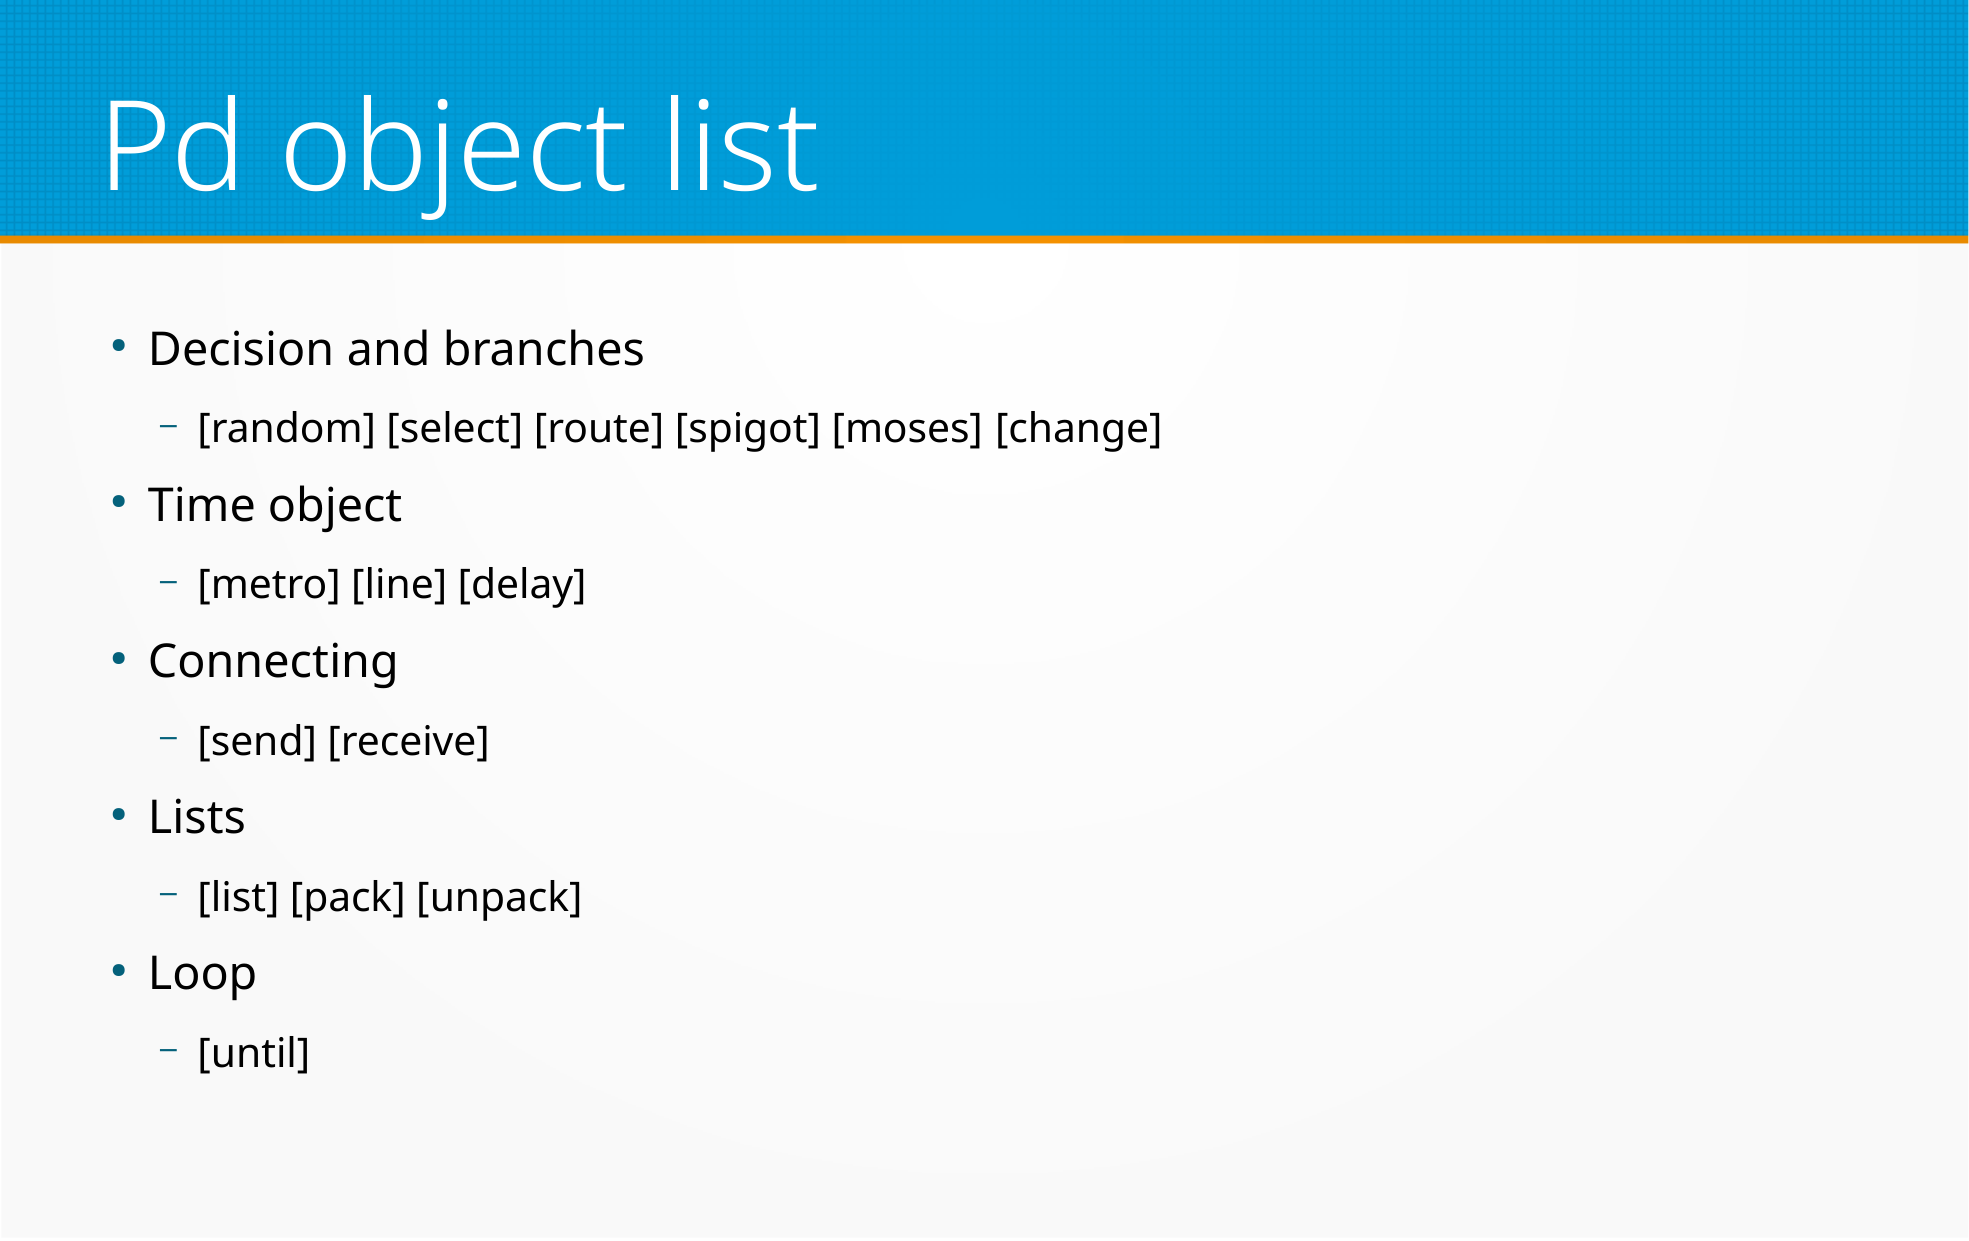

# Pd object list
Decision and branches
[random] [select] [route] [spigot] [moses] [change]
Time object
[metro] [line] [delay]
Connecting
[send] [receive]
Lists
[list] [pack] [unpack]
Loop
[until]